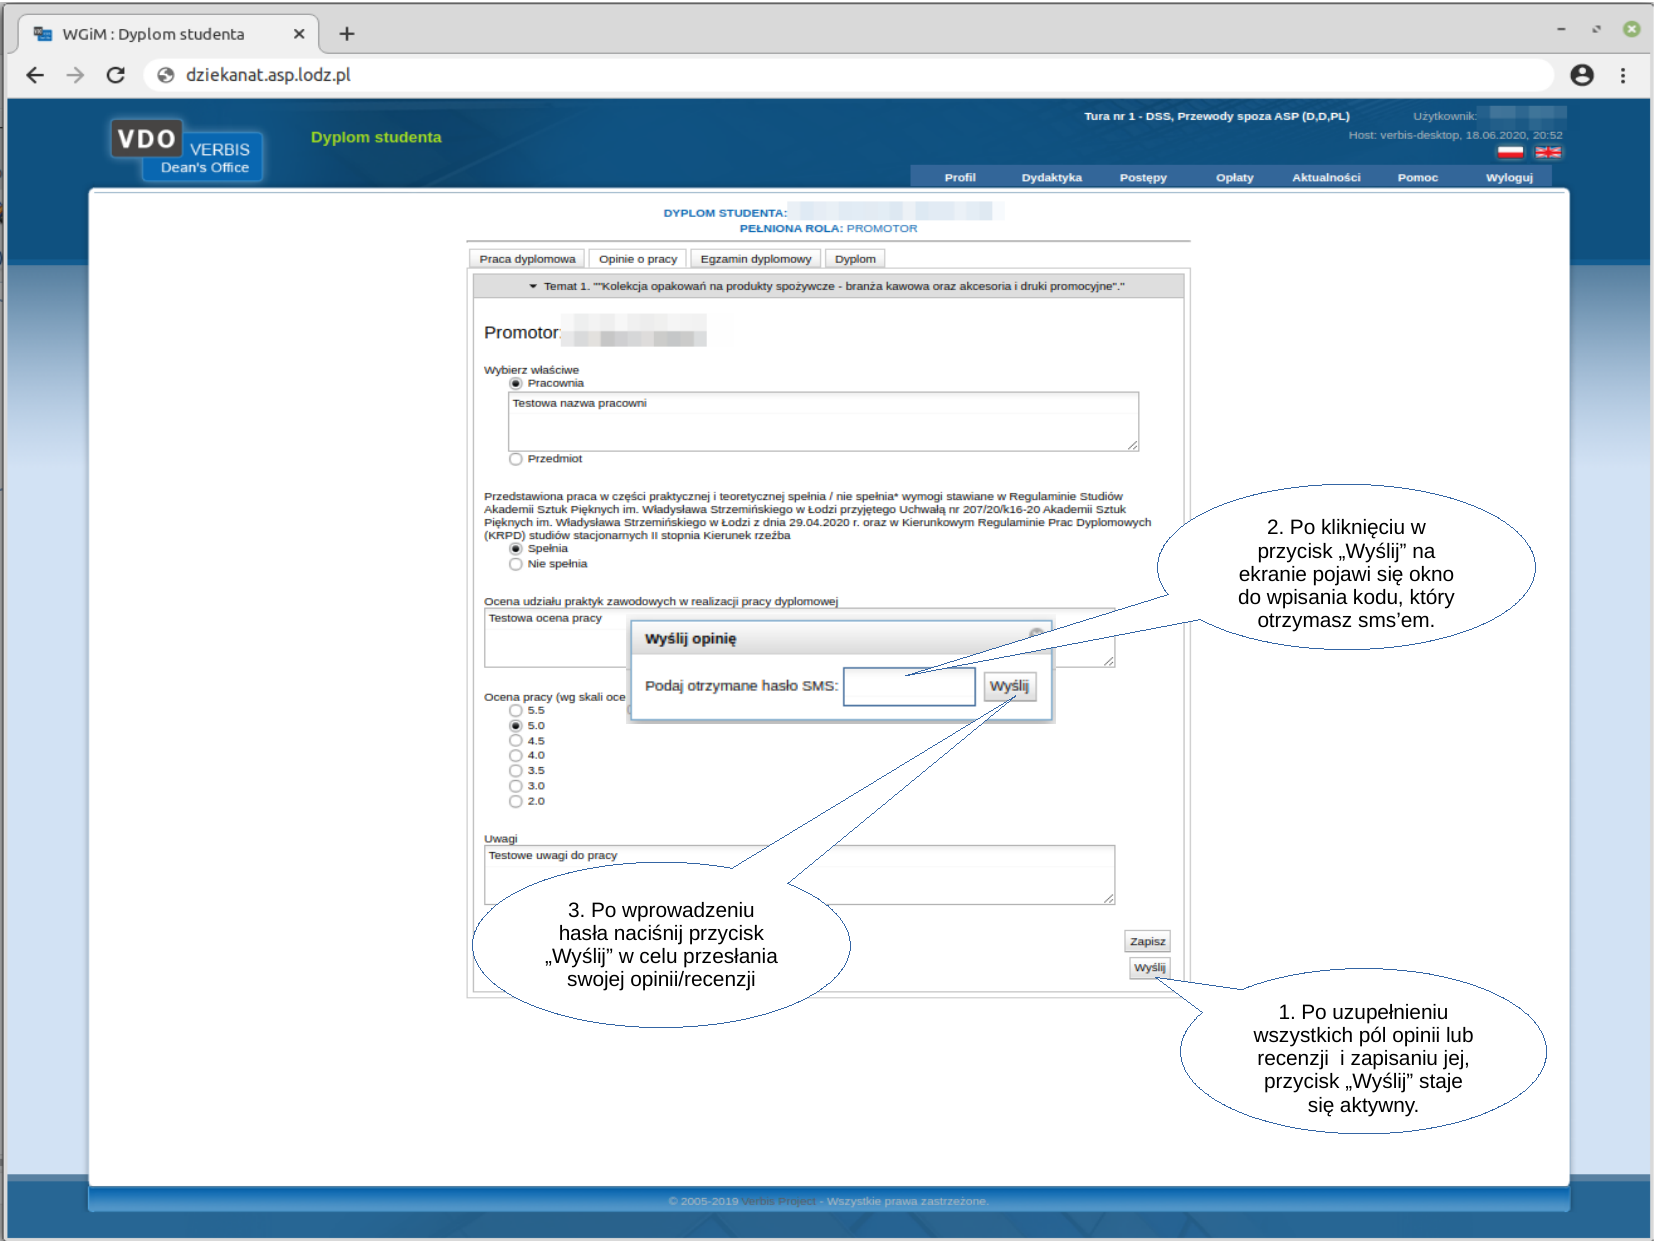

2. Po kliknięciu w przycisk „Wyślij” na ekranie pojawi się okno do wpisania kodu, który otrzymasz sms’em.
3. Po wprowadzeniu hasła naciśnij przycisk „Wyślij” w celu przesłania swojej opinii/recenzji
1. Po uzupełnieniu wszystkich pól opinii lub recenzji i zapisaniu jej, przycisk „Wyślij” staje się aktywny.